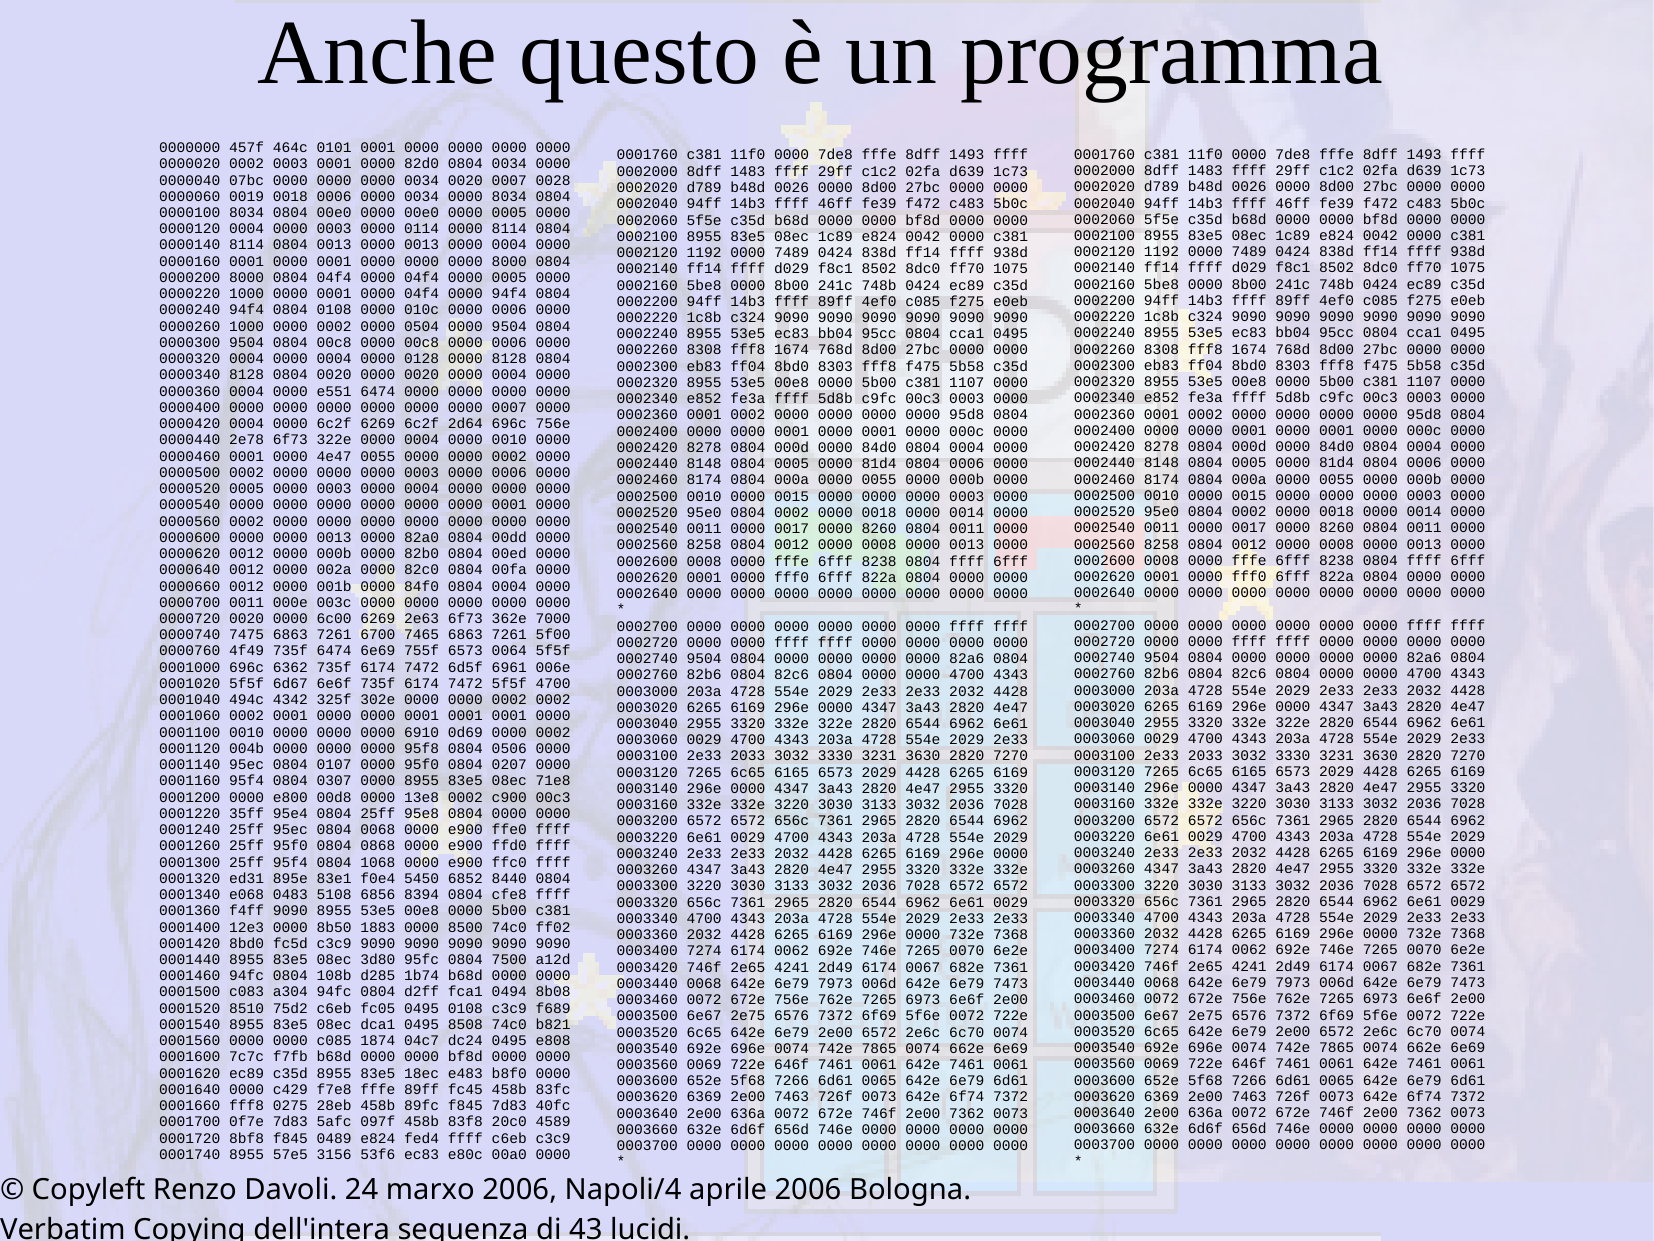

# Anche questo è un programma
0000000 457f 464c 0101 0001 0000 0000 0000 0000
0000020 0002 0003 0001 0000 82d0 0804 0034 0000
0000040 07bc 0000 0000 0000 0034 0020 0007 0028
0000060 0019 0018 0006 0000 0034 0000 8034 0804
0000100 8034 0804 00e0 0000 00e0 0000 0005 0000
0000120 0004 0000 0003 0000 0114 0000 8114 0804
0000140 8114 0804 0013 0000 0013 0000 0004 0000
0000160 0001 0000 0001 0000 0000 0000 8000 0804
0000200 8000 0804 04f4 0000 04f4 0000 0005 0000
0000220 1000 0000 0001 0000 04f4 0000 94f4 0804
0000240 94f4 0804 0108 0000 010c 0000 0006 0000
0000260 1000 0000 0002 0000 0504 0000 9504 0804
0000300 9504 0804 00c8 0000 00c8 0000 0006 0000
0000320 0004 0000 0004 0000 0128 0000 8128 0804
0000340 8128 0804 0020 0000 0020 0000 0004 0000
0000360 0004 0000 e551 6474 0000 0000 0000 0000
0000400 0000 0000 0000 0000 0000 0000 0007 0000
0000420 0004 0000 6c2f 6269 6c2f 2d64 696c 756e
0000440 2e78 6f73 322e 0000 0004 0000 0010 0000
0000460 0001 0000 4e47 0055 0000 0000 0002 0000
0000500 0002 0000 0000 0000 0003 0000 0006 0000
0000520 0005 0000 0003 0000 0004 0000 0000 0000
0000540 0000 0000 0000 0000 0000 0000 0001 0000
0000560 0002 0000 0000 0000 0000 0000 0000 0000
0000600 0000 0000 0013 0000 82a0 0804 00dd 0000
0000620 0012 0000 000b 0000 82b0 0804 00ed 0000
0000640 0012 0000 002a 0000 82c0 0804 00fa 0000
0000660 0012 0000 001b 0000 84f0 0804 0004 0000
0000700 0011 000e 003c 0000 0000 0000 0000 0000
0000720 0020 0000 6c00 6269 2e63 6f73 362e 7000
0000740 7475 6863 7261 6700 7465 6863 7261 5f00
0000760 4f49 735f 6474 6e69 755f 6573 0064 5f5f
0001000 696c 6362 735f 6174 7472 6d5f 6961 006e
0001020 5f5f 6d67 6e6f 735f 6174 7472 5f5f 4700
0001040 494c 4342 325f 302e 0000 0000 0002 0002
0001060 0002 0001 0000 0000 0001 0001 0001 0000
0001100 0010 0000 0000 0000 6910 0d69 0000 0002
0001120 004b 0000 0000 0000 95f8 0804 0506 0000
0001140 95ec 0804 0107 0000 95f0 0804 0207 0000
0001160 95f4 0804 0307 0000 8955 83e5 08ec 71e8
0001200 0000 e800 00d8 0000 13e8 0002 c900 00c3
0001220 35ff 95e4 0804 25ff 95e8 0804 0000 0000
0001240 25ff 95ec 0804 0068 0000 e900 ffe0 ffff
0001260 25ff 95f0 0804 0868 0000 e900 ffd0 ffff
0001300 25ff 95f4 0804 1068 0000 e900 ffc0 ffff
0001320 ed31 895e 83e1 f0e4 5450 6852 8440 0804
0001340 e068 0483 5108 6856 8394 0804 cfe8 ffff
0001360 f4ff 9090 8955 53e5 00e8 0000 5b00 c381
0001400 12e3 0000 8b50 1883 0000 8500 74c0 ff02
0001420 8bd0 fc5d c3c9 9090 9090 9090 9090 9090
0001440 8955 83e5 08ec 3d80 95fc 0804 7500 a12d
0001460 94fc 0804 108b d285 1b74 b68d 0000 0000
0001500 c083 a304 94fc 0804 d2ff fca1 0494 8b08
0001520 8510 75d2 c6eb fc05 0495 0108 c3c9 f689
0001540 8955 83e5 08ec dca1 0495 8508 74c0 b821
0001560 0000 0000 c085 1874 04c7 dc24 0495 e808
0001600 7c7c f7fb b68d 0000 0000 bf8d 0000 0000
0001620 ec89 c35d 8955 83e5 18ec e483 b8f0 0000
0001640 0000 c429 f7e8 fffe 89ff fc45 458b 83fc
0001660 fff8 0275 28eb 458b 89fc f845 7d83 40fc
0001700 0f7e 7d83 5afc 097f 458b 83f8 20c0 4589
0001720 8bf8 f845 0489 e824 fed4 ffff c6eb c3c9
0001740 8955 57e5 3156 53f6 ec83 e80c 00a0 0000
0001760 c381 11f0 0000 7de8 fffe 8dff 1493 ffff
0002000 8dff 1483 ffff 29ff c1c2 02fa d639 1c73
0002020 d789 b48d 0026 0000 8d00 27bc 0000 0000
0002040 94ff 14b3 ffff 46ff fe39 f472 c483 5b0c
0002060 5f5e c35d b68d 0000 0000 bf8d 0000 0000
0002100 8955 83e5 08ec 1c89 e824 0042 0000 c381
0002120 1192 0000 7489 0424 838d ff14 ffff 938d
0002140 ff14 ffff d029 f8c1 8502 8dc0 ff70 1075
0002160 5be8 0000 8b00 241c 748b 0424 ec89 c35d
0002200 94ff 14b3 ffff 89ff 4ef0 c085 f275 e0eb
0002220 1c8b c324 9090 9090 9090 9090 9090 9090
0002240 8955 53e5 ec83 bb04 95cc 0804 cca1 0495
0002260 8308 fff8 1674 768d 8d00 27bc 0000 0000
0002300 eb83 ff04 8bd0 8303 fff8 f475 5b58 c35d
0002320 8955 53e5 00e8 0000 5b00 c381 1107 0000
0002340 e852 fe3a ffff 5d8b c9fc 00c3 0003 0000
0002360 0001 0002 0000 0000 0000 0000 95d8 0804
0002400 0000 0000 0001 0000 0001 0000 000c 0000
0002420 8278 0804 000d 0000 84d0 0804 0004 0000
0002440 8148 0804 0005 0000 81d4 0804 0006 0000
0002460 8174 0804 000a 0000 0055 0000 000b 0000
0002500 0010 0000 0015 0000 0000 0000 0003 0000
0002520 95e0 0804 0002 0000 0018 0000 0014 0000
0002540 0011 0000 0017 0000 8260 0804 0011 0000
0002560 8258 0804 0012 0000 0008 0000 0013 0000
0002600 0008 0000 fffe 6fff 8238 0804 ffff 6fff
0002620 0001 0000 fff0 6fff 822a 0804 0000 0000
0002640 0000 0000 0000 0000 0000 0000 0000 0000
*
0002700 0000 0000 0000 0000 0000 0000 ffff ffff
0002720 0000 0000 ffff ffff 0000 0000 0000 0000
0002740 9504 0804 0000 0000 0000 0000 82a6 0804
0002760 82b6 0804 82c6 0804 0000 0000 4700 4343
0003000 203a 4728 554e 2029 2e33 2e33 2032 4428
0003020 6265 6169 296e 0000 4347 3a43 2820 4e47
0003040 2955 3320 332e 322e 2820 6544 6962 6e61
0003060 0029 4700 4343 203a 4728 554e 2029 2e33
0003100 2e33 2033 3032 3330 3231 3630 2820 7270
0003120 7265 6c65 6165 6573 2029 4428 6265 6169
0003140 296e 0000 4347 3a43 2820 4e47 2955 3320
0003160 332e 332e 3220 3030 3133 3032 2036 7028
0003200 6572 6572 656c 7361 2965 2820 6544 6962
0003220 6e61 0029 4700 4343 203a 4728 554e 2029
0003240 2e33 2e33 2032 4428 6265 6169 296e 0000
0003260 4347 3a43 2820 4e47 2955 3320 332e 332e
0003300 3220 3030 3133 3032 2036 7028 6572 6572
0003320 656c 7361 2965 2820 6544 6962 6e61 0029
0003340 4700 4343 203a 4728 554e 2029 2e33 2e33
0003360 2032 4428 6265 6169 296e 0000 732e 7368
0003400 7274 6174 0062 692e 746e 7265 0070 6e2e
0003420 746f 2e65 4241 2d49 6174 0067 682e 7361
0003440 0068 642e 6e79 7973 006d 642e 6e79 7473
0003460 0072 672e 756e 762e 7265 6973 6e6f 2e00
0003500 6e67 2e75 6576 7372 6f69 5f6e 0072 722e
0003520 6c65 642e 6e79 2e00 6572 2e6c 6c70 0074
0003540 692e 696e 0074 742e 7865 0074 662e 6e69
0003560 0069 722e 646f 7461 0061 642e 7461 0061
0003600 652e 5f68 7266 6d61 0065 642e 6e79 6d61
0003620 6369 2e00 7463 726f 0073 642e 6f74 7372
0003640 2e00 636a 0072 672e 746f 2e00 7362 0073
0003660 632e 6d6f 656d 746e 0000 0000 0000 0000
0003700 0000 0000 0000 0000 0000 0000 0000 0000
*
0001760 c381 11f0 0000 7de8 fffe 8dff 1493 ffff
0002000 8dff 1483 ffff 29ff c1c2 02fa d639 1c73
0002020 d789 b48d 0026 0000 8d00 27bc 0000 0000
0002040 94ff 14b3 ffff 46ff fe39 f472 c483 5b0c
0002060 5f5e c35d b68d 0000 0000 bf8d 0000 0000
0002100 8955 83e5 08ec 1c89 e824 0042 0000 c381
0002120 1192 0000 7489 0424 838d ff14 ffff 938d
0002140 ff14 ffff d029 f8c1 8502 8dc0 ff70 1075
0002160 5be8 0000 8b00 241c 748b 0424 ec89 c35d
0002200 94ff 14b3 ffff 89ff 4ef0 c085 f275 e0eb
0002220 1c8b c324 9090 9090 9090 9090 9090 9090
0002240 8955 53e5 ec83 bb04 95cc 0804 cca1 0495
0002260 8308 fff8 1674 768d 8d00 27bc 0000 0000
0002300 eb83 ff04 8bd0 8303 fff8 f475 5b58 c35d
0002320 8955 53e5 00e8 0000 5b00 c381 1107 0000
0002340 e852 fe3a ffff 5d8b c9fc 00c3 0003 0000
0002360 0001 0002 0000 0000 0000 0000 95d8 0804
0002400 0000 0000 0001 0000 0001 0000 000c 0000
0002420 8278 0804 000d 0000 84d0 0804 0004 0000
0002440 8148 0804 0005 0000 81d4 0804 0006 0000
0002460 8174 0804 000a 0000 0055 0000 000b 0000
0002500 0010 0000 0015 0000 0000 0000 0003 0000
0002520 95e0 0804 0002 0000 0018 0000 0014 0000
0002540 0011 0000 0017 0000 8260 0804 0011 0000
0002560 8258 0804 0012 0000 0008 0000 0013 0000
0002600 0008 0000 fffe 6fff 8238 0804 ffff 6fff
0002620 0001 0000 fff0 6fff 822a 0804 0000 0000
0002640 0000 0000 0000 0000 0000 0000 0000 0000
*
0002700 0000 0000 0000 0000 0000 0000 ffff ffff
0002720 0000 0000 ffff ffff 0000 0000 0000 0000
0002740 9504 0804 0000 0000 0000 0000 82a6 0804
0002760 82b6 0804 82c6 0804 0000 0000 4700 4343
0003000 203a 4728 554e 2029 2e33 2e33 2032 4428
0003020 6265 6169 296e 0000 4347 3a43 2820 4e47
0003040 2955 3320 332e 322e 2820 6544 6962 6e61
0003060 0029 4700 4343 203a 4728 554e 2029 2e33
0003100 2e33 2033 3032 3330 3231 3630 2820 7270
0003120 7265 6c65 6165 6573 2029 4428 6265 6169
0003140 296e 0000 4347 3a43 2820 4e47 2955 3320
0003160 332e 332e 3220 3030 3133 3032 2036 7028
0003200 6572 6572 656c 7361 2965 2820 6544 6962
0003220 6e61 0029 4700 4343 203a 4728 554e 2029
0003240 2e33 2e33 2032 4428 6265 6169 296e 0000
0003260 4347 3a43 2820 4e47 2955 3320 332e 332e
0003300 3220 3030 3133 3032 2036 7028 6572 6572
0003320 656c 7361 2965 2820 6544 6962 6e61 0029
0003340 4700 4343 203a 4728 554e 2029 2e33 2e33
0003360 2032 4428 6265 6169 296e 0000 732e 7368
0003400 7274 6174 0062 692e 746e 7265 0070 6e2e
0003420 746f 2e65 4241 2d49 6174 0067 682e 7361
0003440 0068 642e 6e79 7973 006d 642e 6e79 7473
0003460 0072 672e 756e 762e 7265 6973 6e6f 2e00
0003500 6e67 2e75 6576 7372 6f69 5f6e 0072 722e
0003520 6c65 642e 6e79 2e00 6572 2e6c 6c70 0074
0003540 692e 696e 0074 742e 7865 0074 662e 6e69
0003560 0069 722e 646f 7461 0061 642e 7461 0061
0003600 652e 5f68 7266 6d61 0065 642e 6e79 6d61
0003620 6369 2e00 7463 726f 0073 642e 6f74 7372
0003640 2e00 636a 0072 672e 746f 2e00 7362 0073
0003660 632e 6d6f 656d 746e 0000 0000 0000 0000
0003700 0000 0000 0000 0000 0000 0000 0000 0000
*